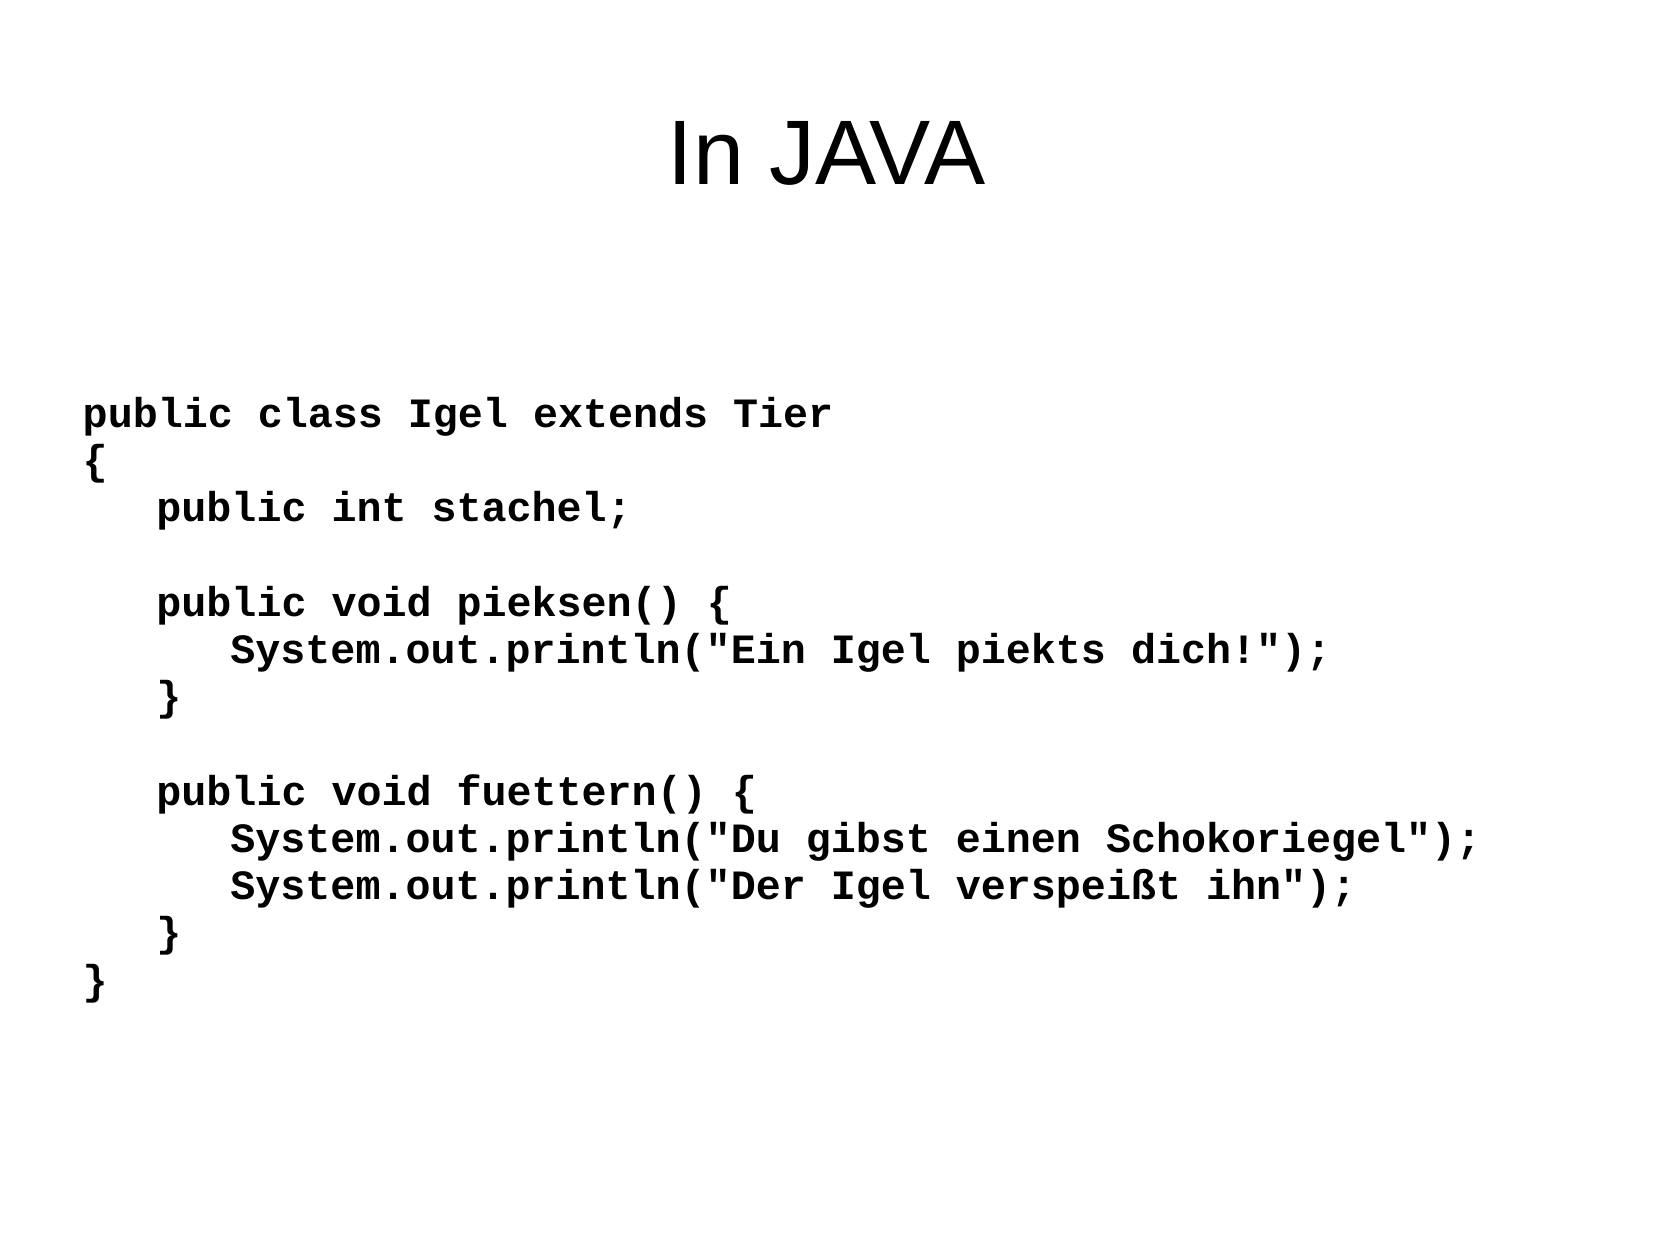

# In JAVA
public class Igel extends Tier
{
	public int stachel;
	public void pieksen() {
		System.out.println("Ein Igel piekts dich!");
	}
	public void fuettern() {
		System.out.println("Du gibst einen Schokoriegel");
		System.out.println("Der Igel verspeißt ihn");
	}
}